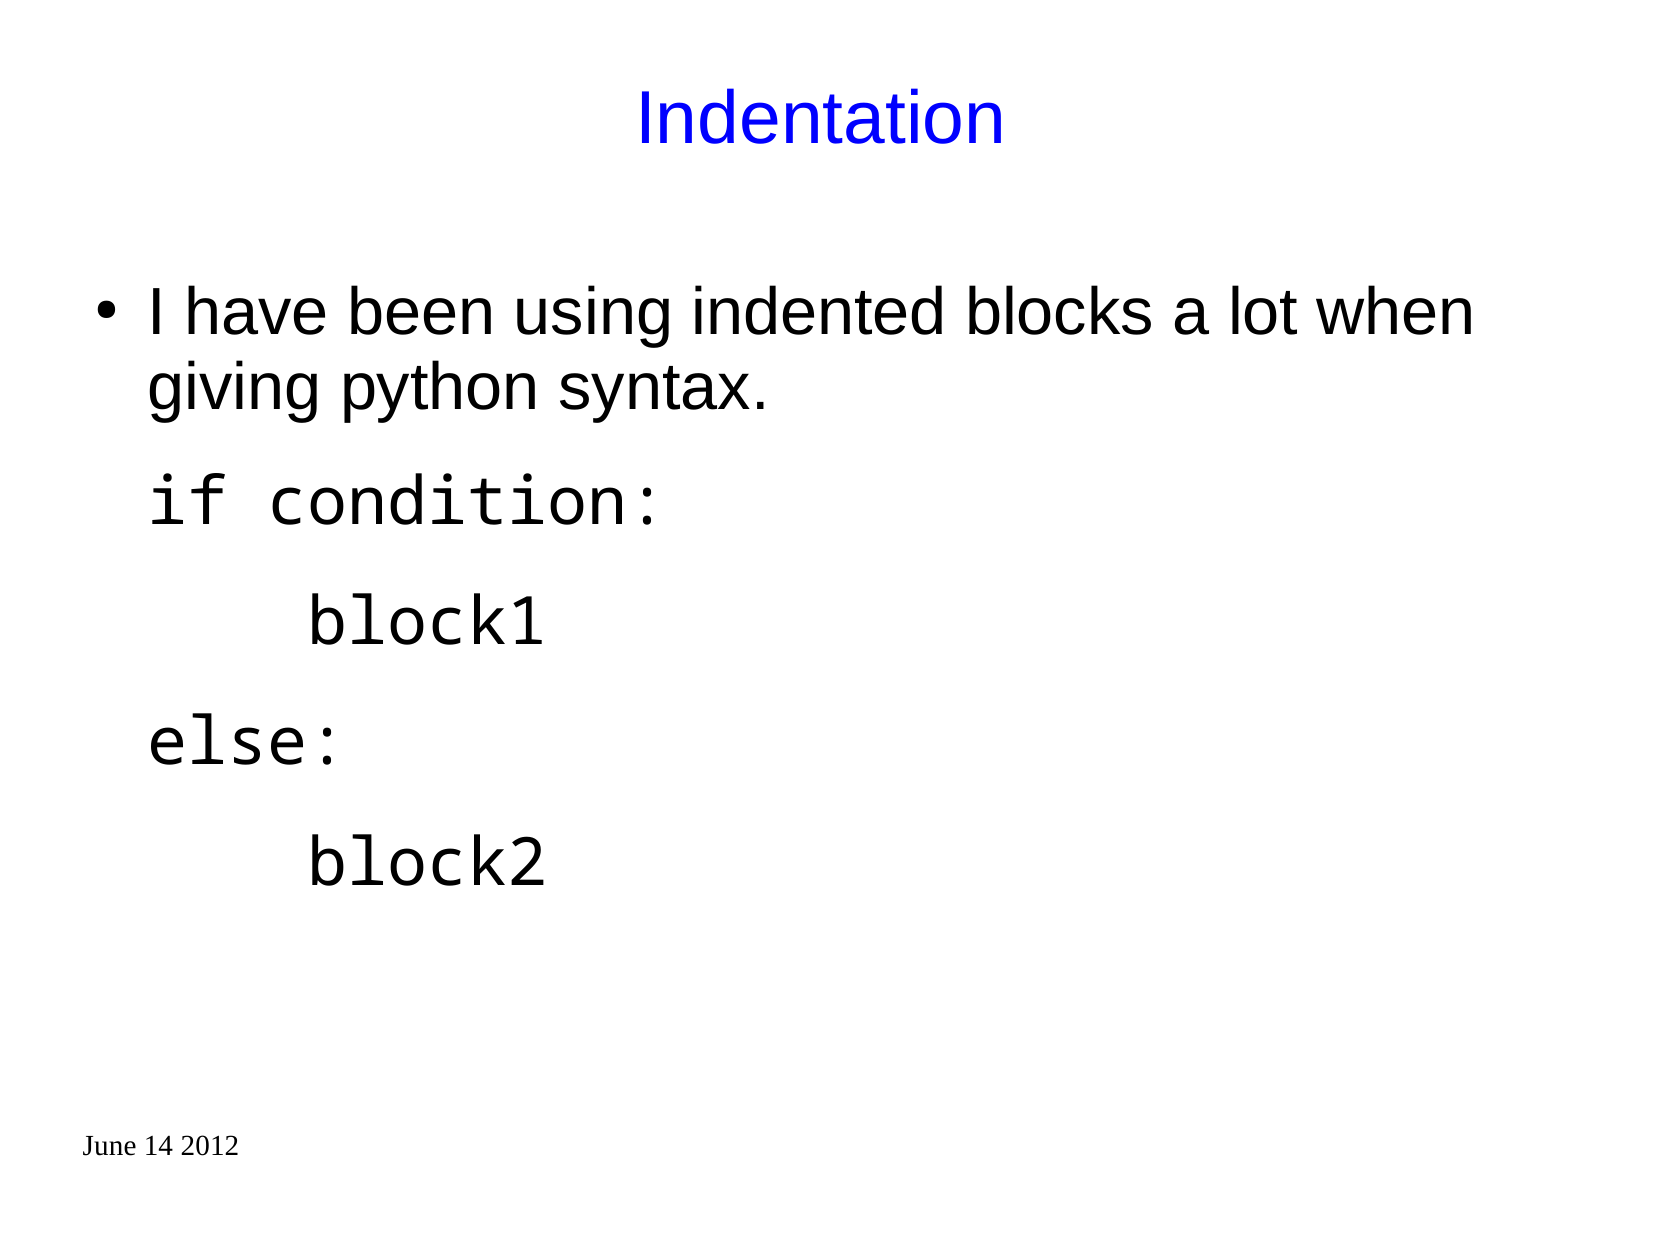

# Indentation
I have been using indented blocks a lot when giving python syntax.
if condition:
 block1
else:
 block2
June 14 2012